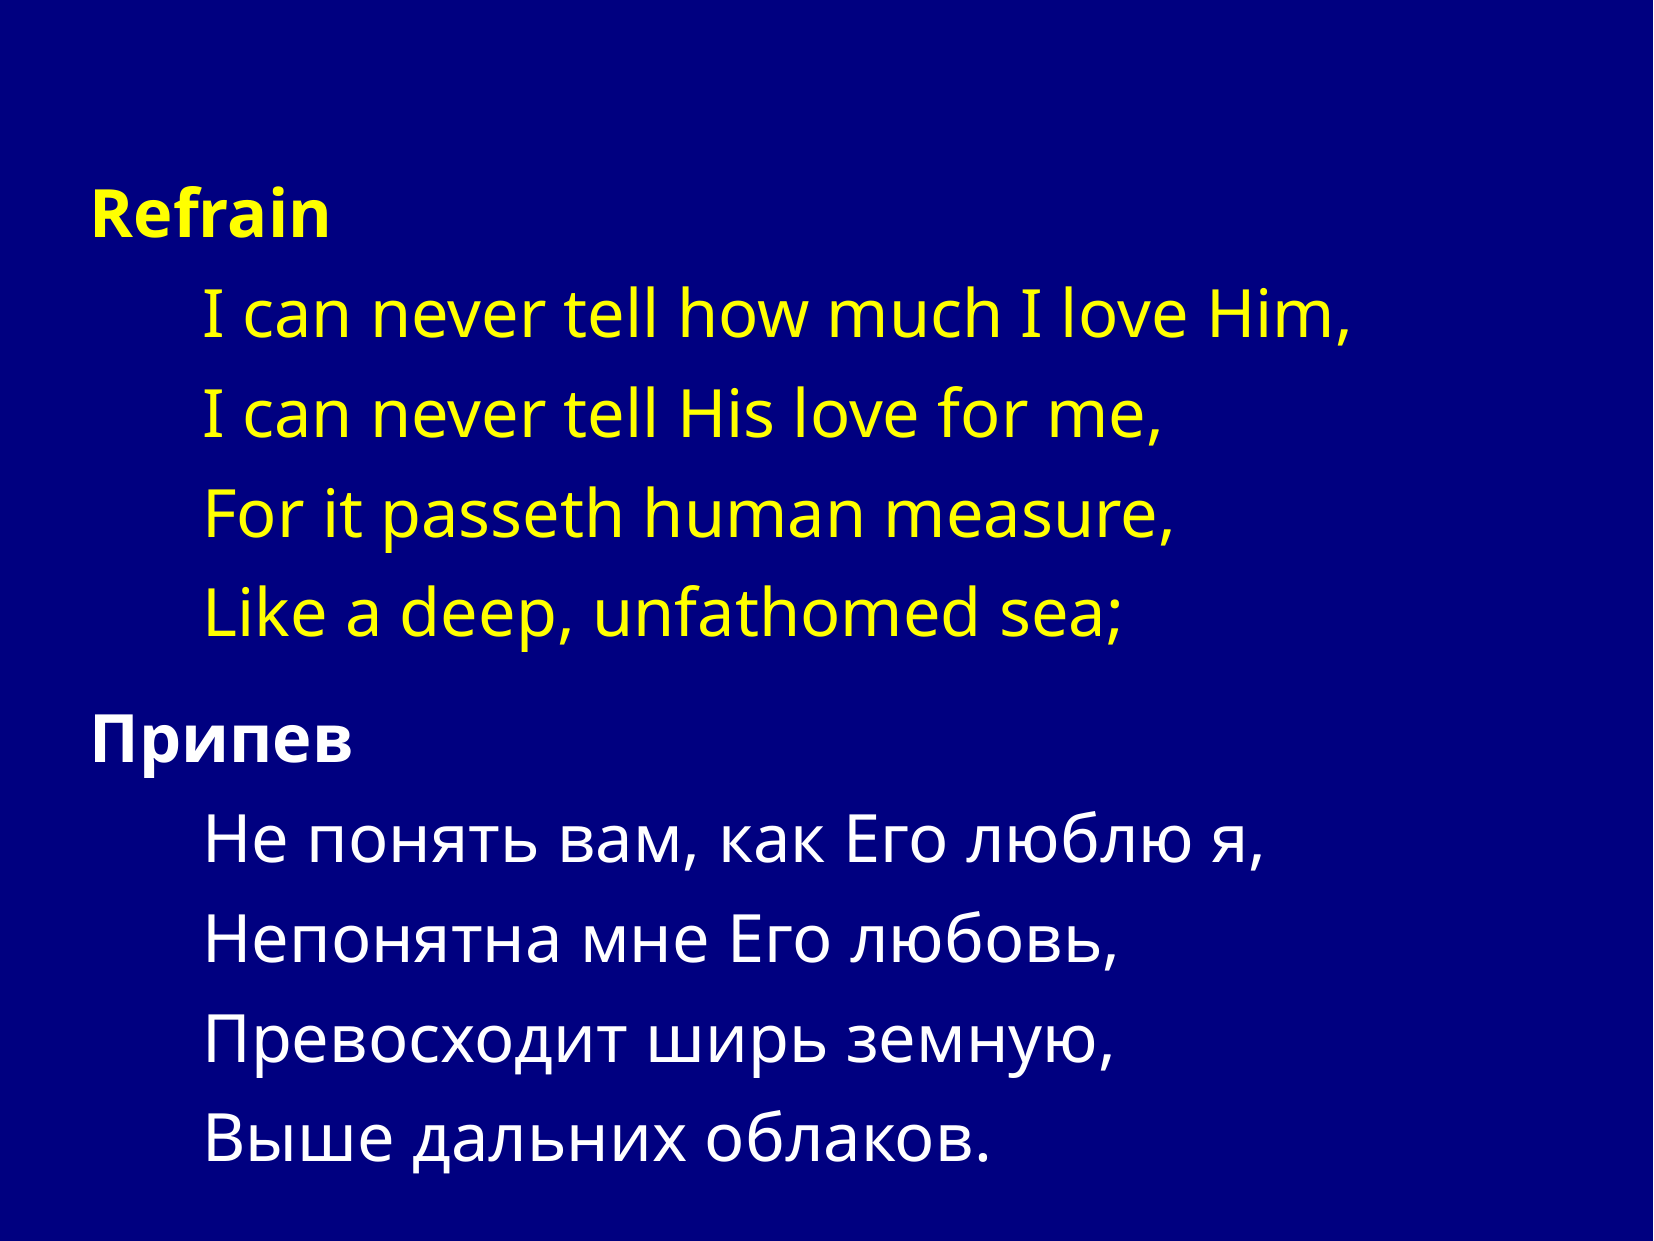

Refrain
	I can never tell how much I love Him,
	I can never tell His love for me,
	For it passeth human measure,
	Like a deep, unfathomed sea;
Припев
	Не понять вам, как Его люблю я,
	Непонятна мне Его любовь,
	Превосходит ширь земную,
	Выше дальних облаков.